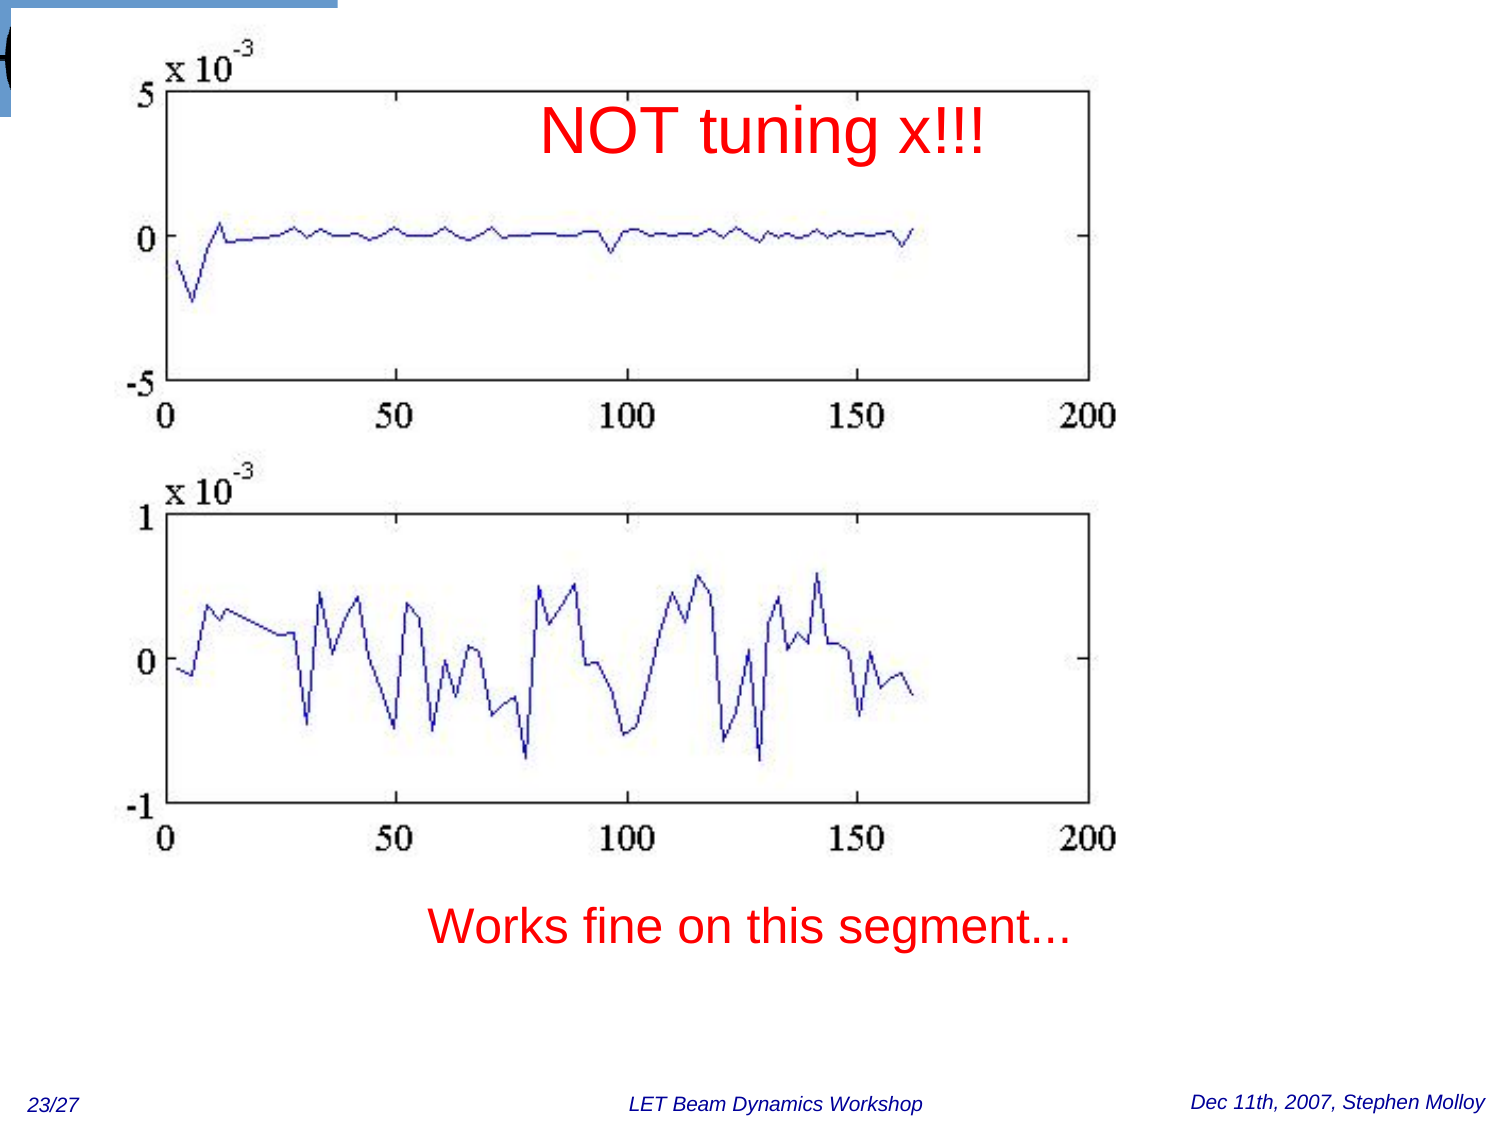

NOT tuning x!!!
Works fine on this segment...